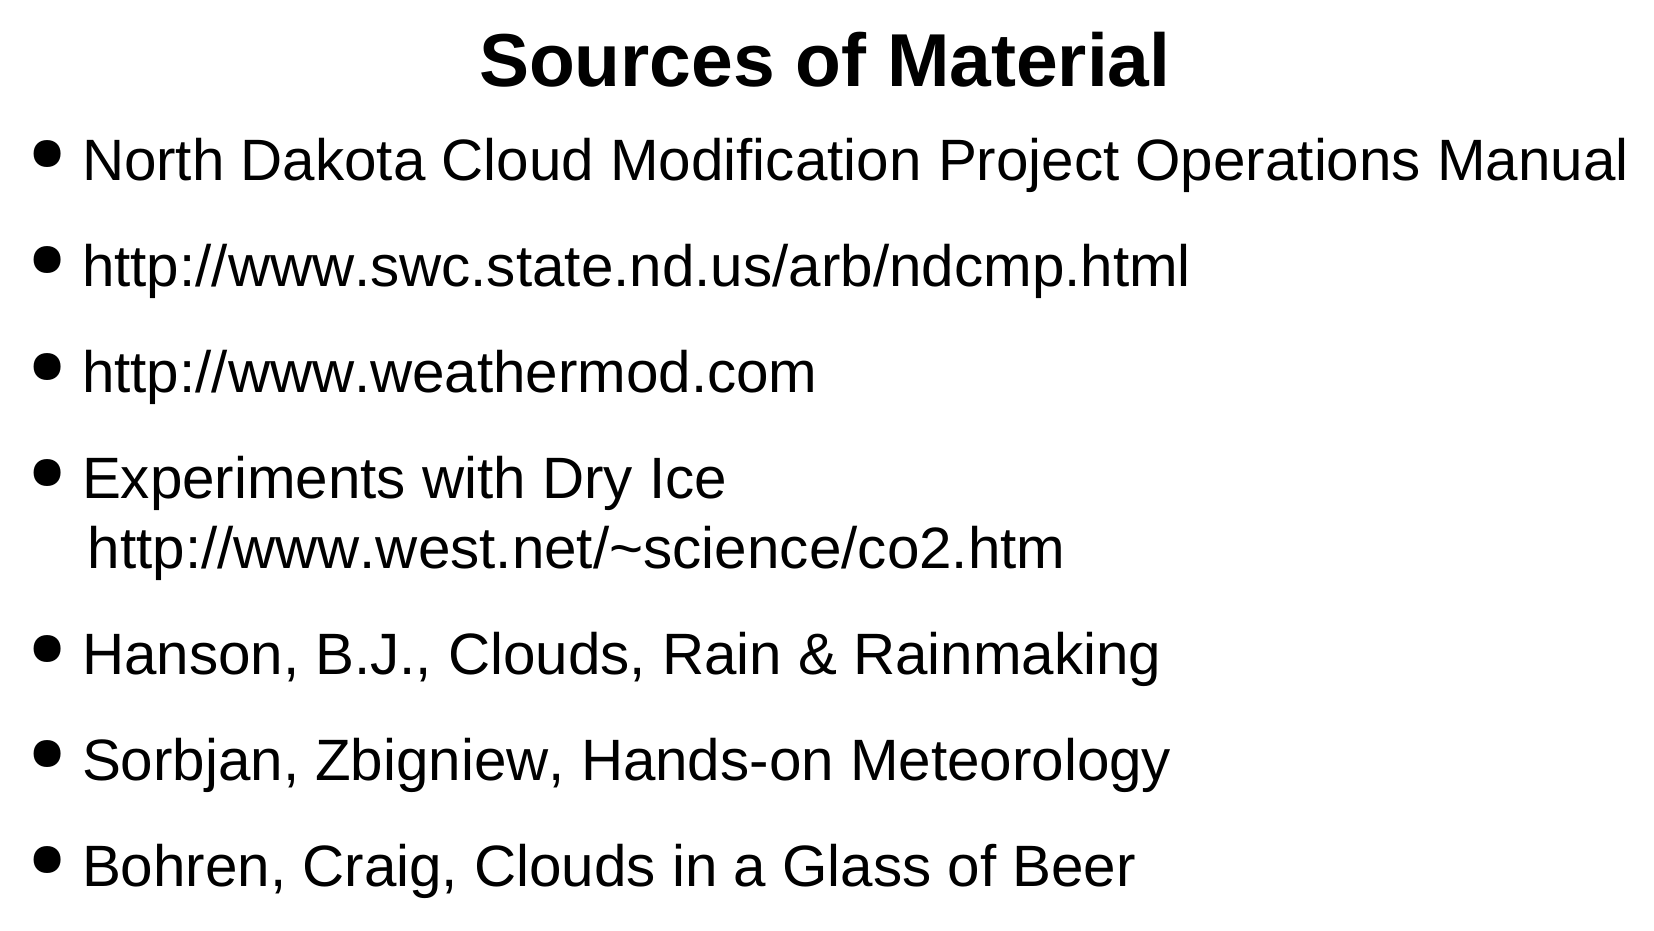

# Sources of Material
 North Dakota Cloud Modification Project Operations Manual
 http://www.swc.state.nd.us/arb/ndcmp.html
 http://www.weathermod.com
 Experiments with Dry Ice http://www.west.net/~science/co2.htm
 Hanson, B.J., Clouds, Rain & Rainmaking
 Sorbjan, Zbigniew, Hands-on Meteorology
 Bohren, Craig, Clouds in a Glass of Beer